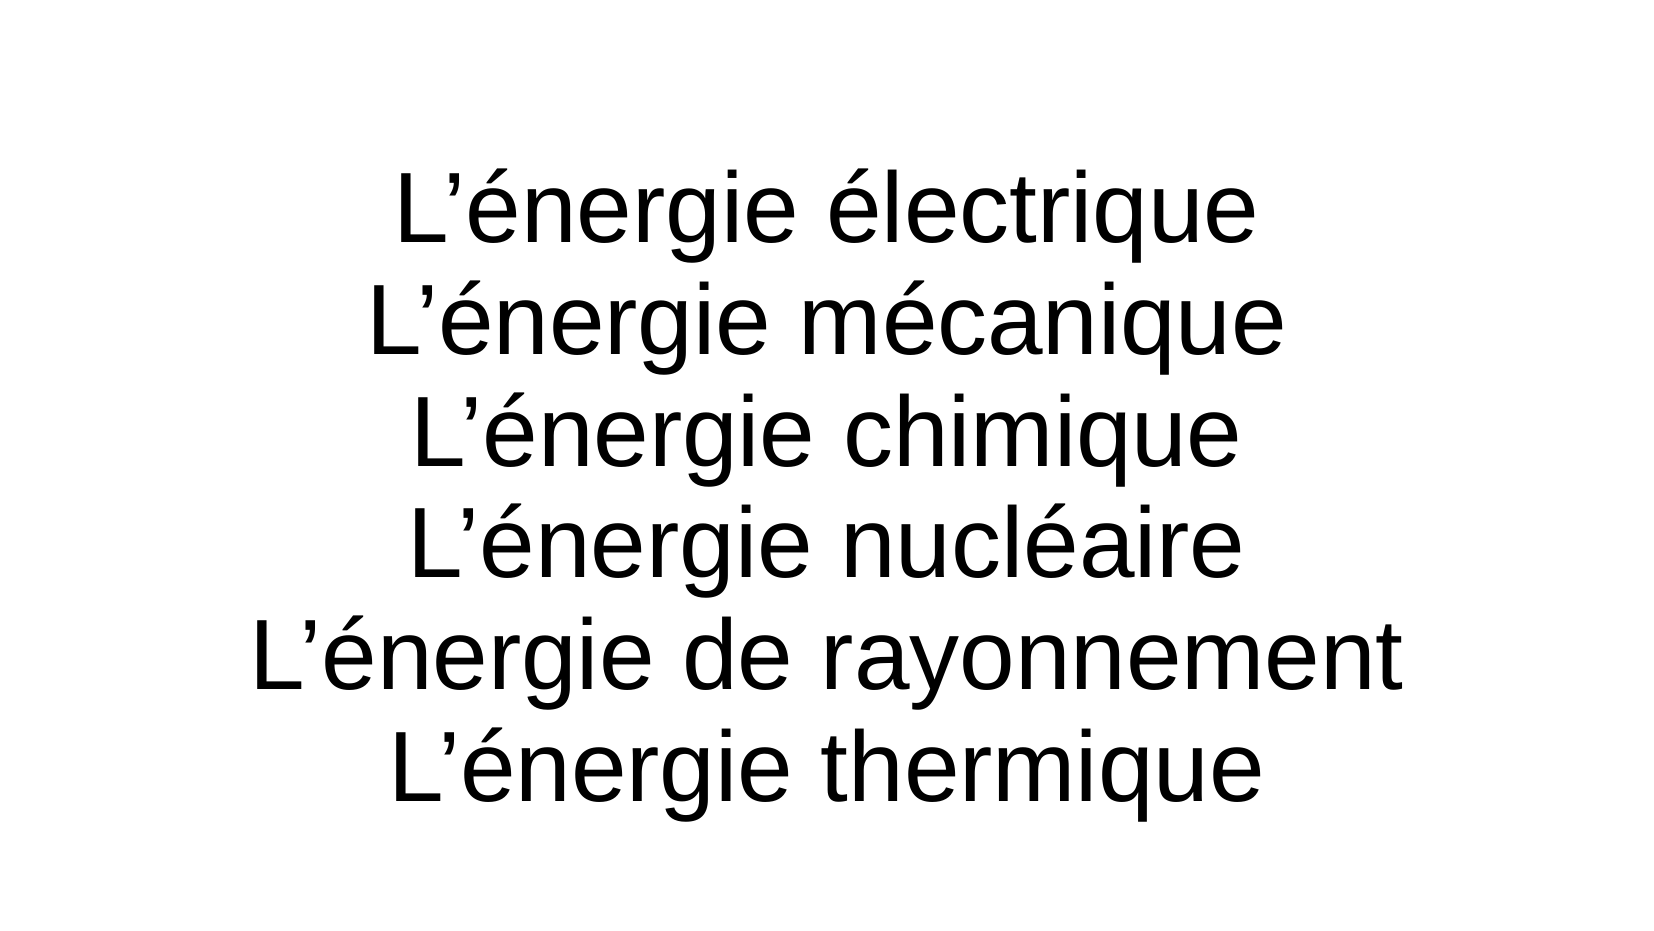

# L’énergie électrique
L’énergie mécanique
L’énergie chimique
L’énergie nucléaire
L’énergie de rayonnement
L’énergie thermique